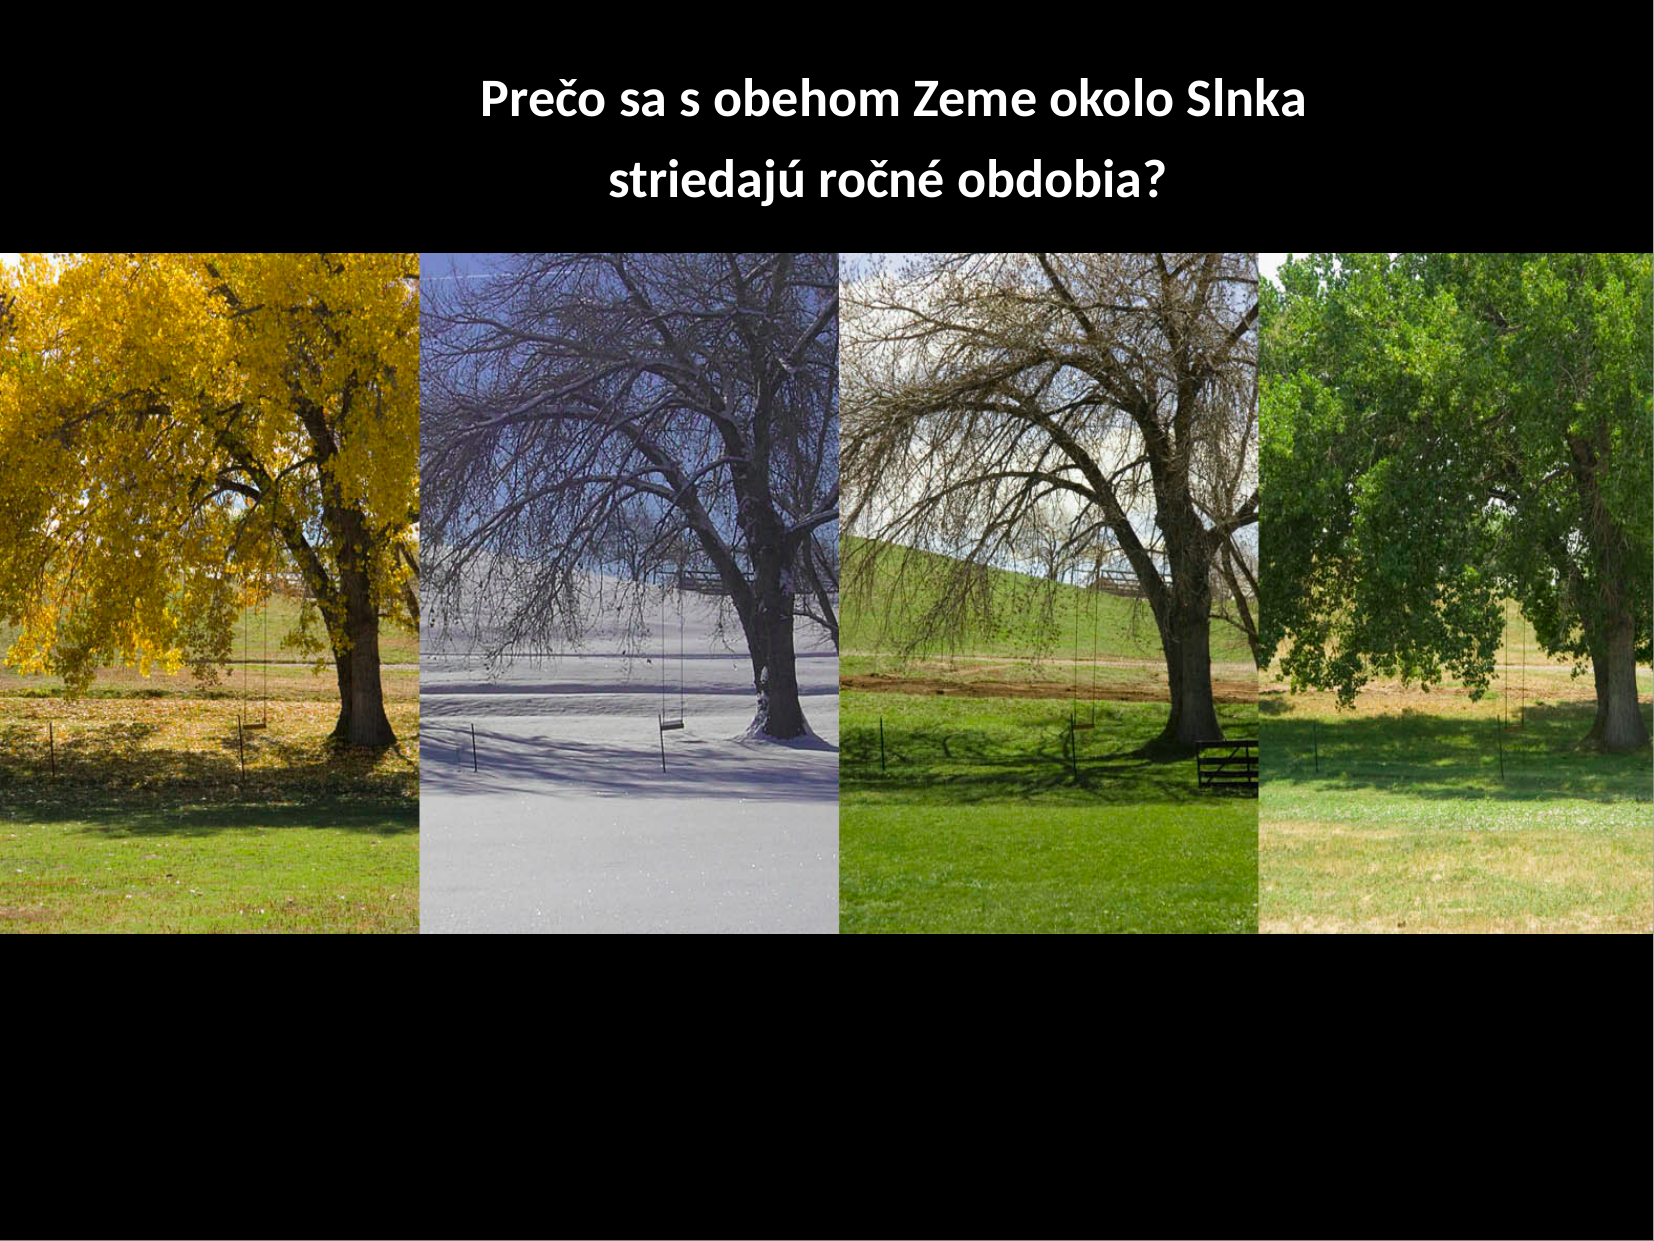

Prečo sa s obehom Zeme okolo Slnka striedajú ročné obdobia?